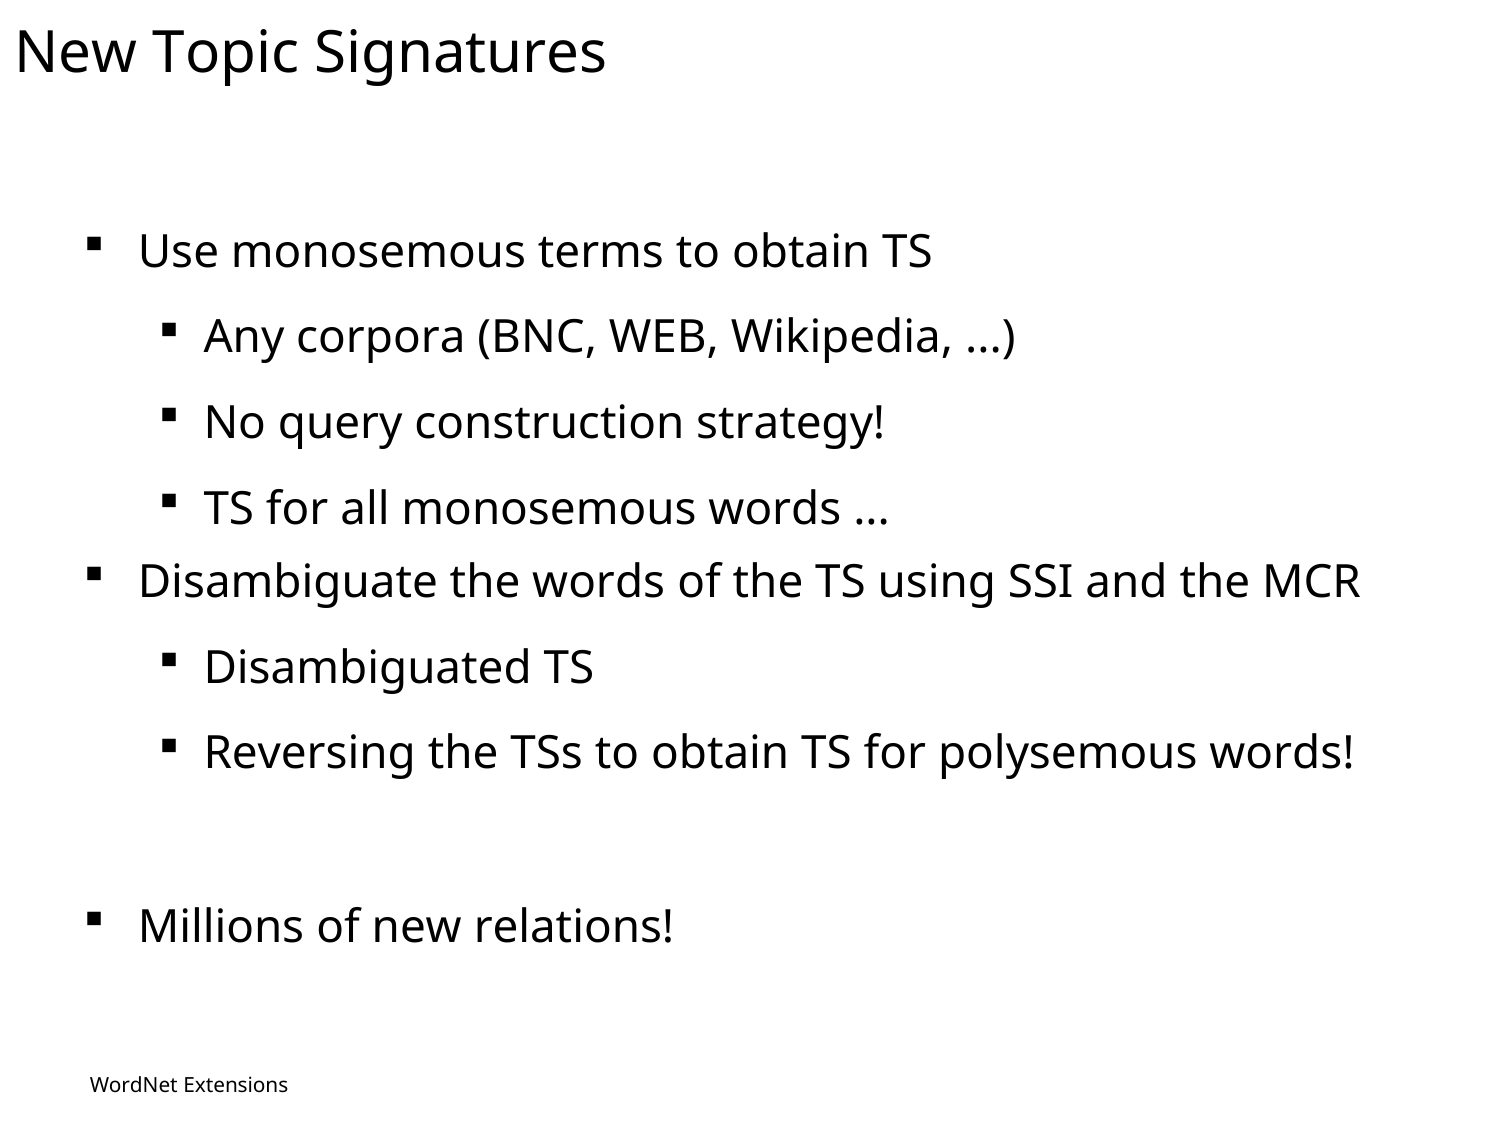

# New Topic Signatures
Use monosemous terms to obtain TS
Any corpora (BNC, WEB, Wikipedia, ...)
No query construction strategy!
TS for all monosemous words ...
Disambiguate the words of the TS using SSI and the MCR
Disambiguated TS
Reversing the TSs to obtain TS for polysemous words!
Millions of new relations!